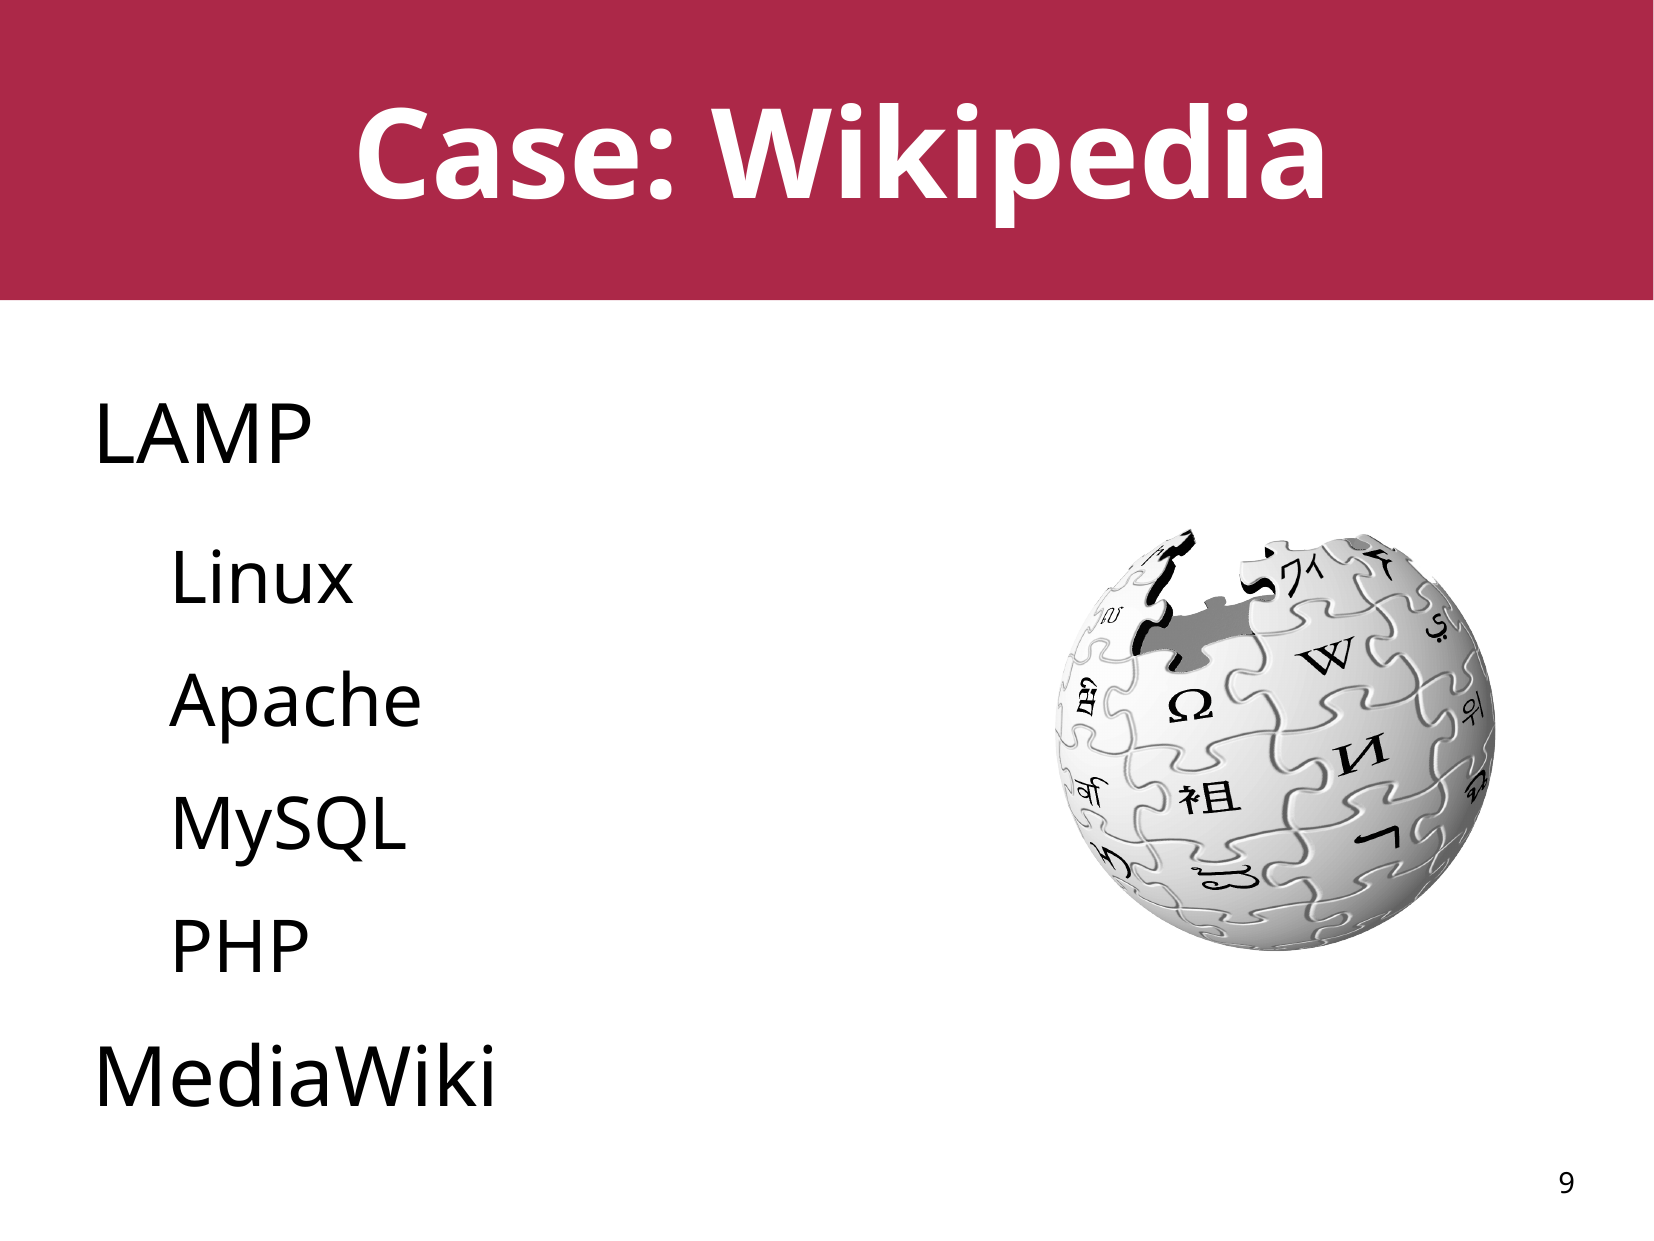

# Case: Wikipedia
LAMP
Linux
Apache
MySQL
PHP
MediaWiki
9